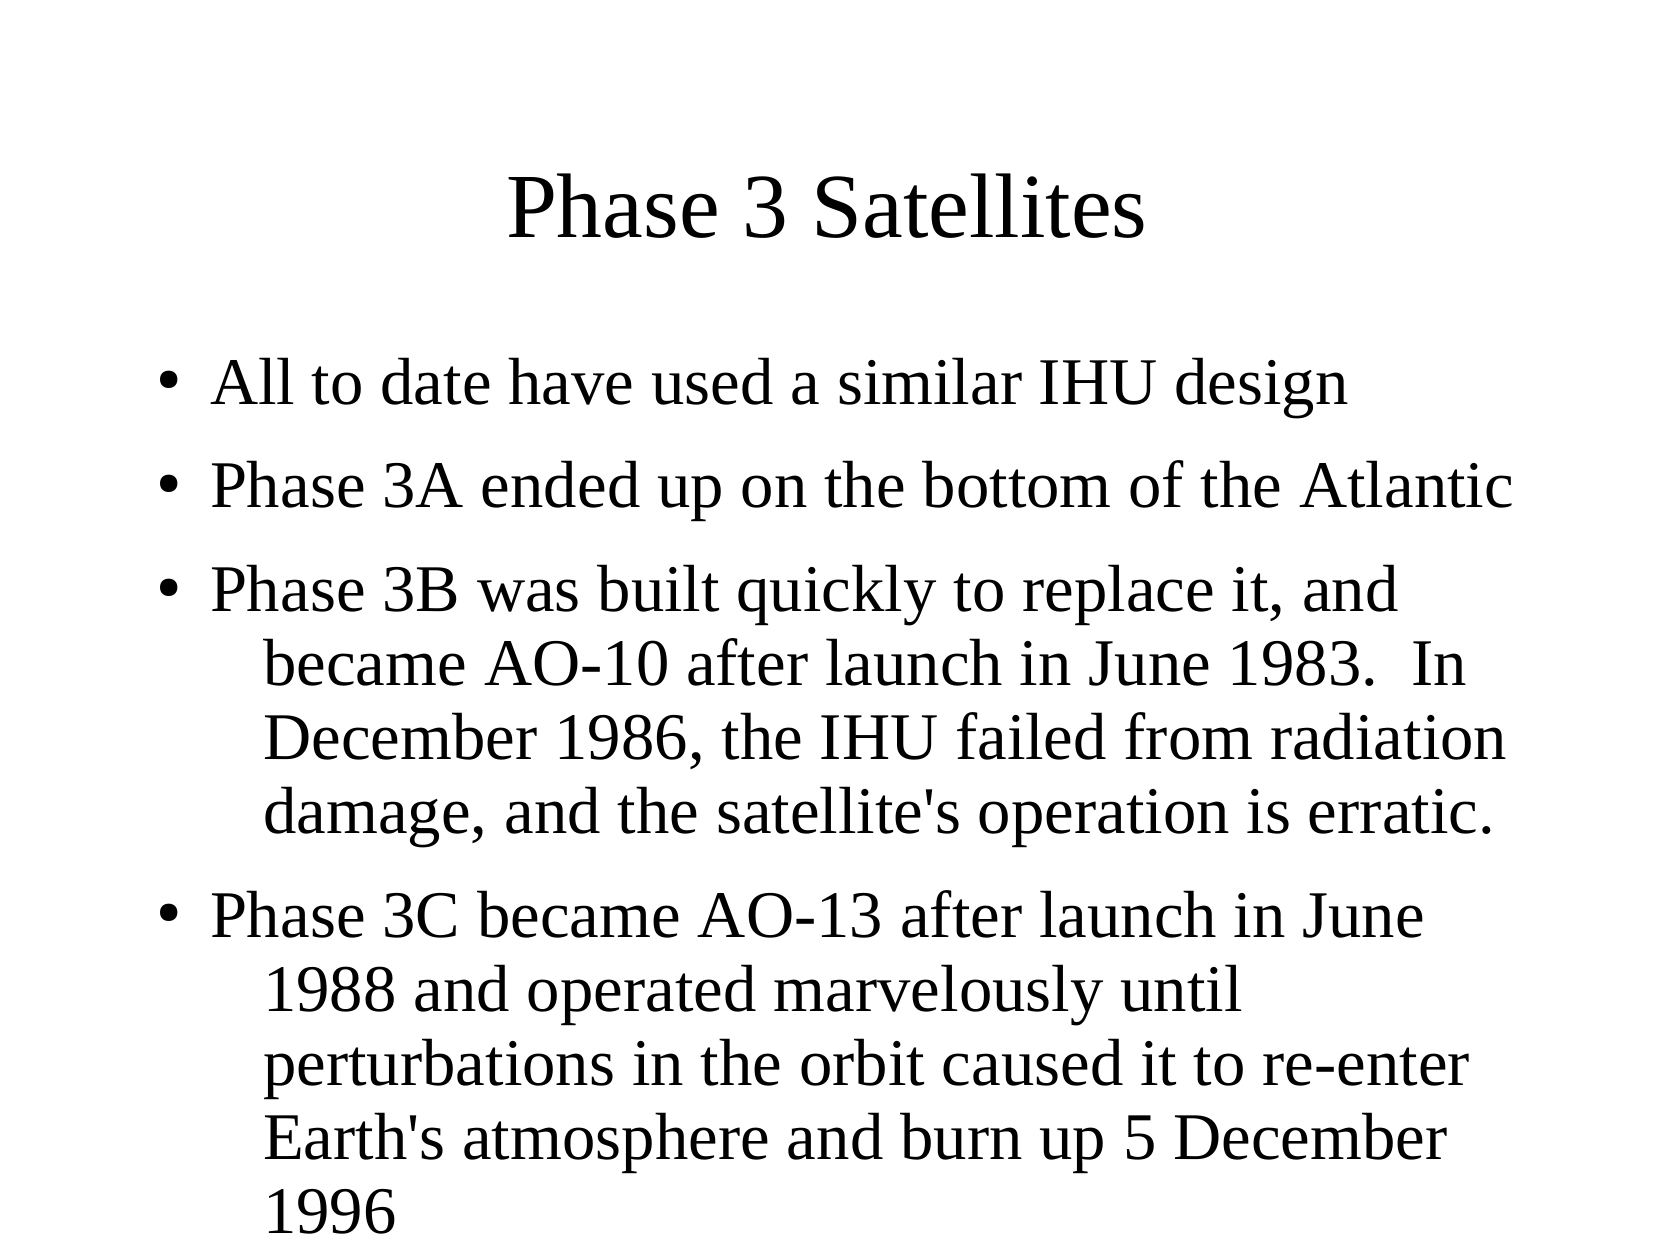

# Phase 3 Satellites
All to date have used a similar IHU design
Phase 3A ended up on the bottom of the Atlantic
Phase 3B was built quickly to replace it, and became AO-10 after launch in June 1983. In December 1986, the IHU failed from radiation damage, and the satellite's operation is erratic.
Phase 3C became AO-13 after launch in June 1988 and operated marvelously until perturbations in the orbit caused it to re-enter Earth's atmosphere and burn up 5 December 1996